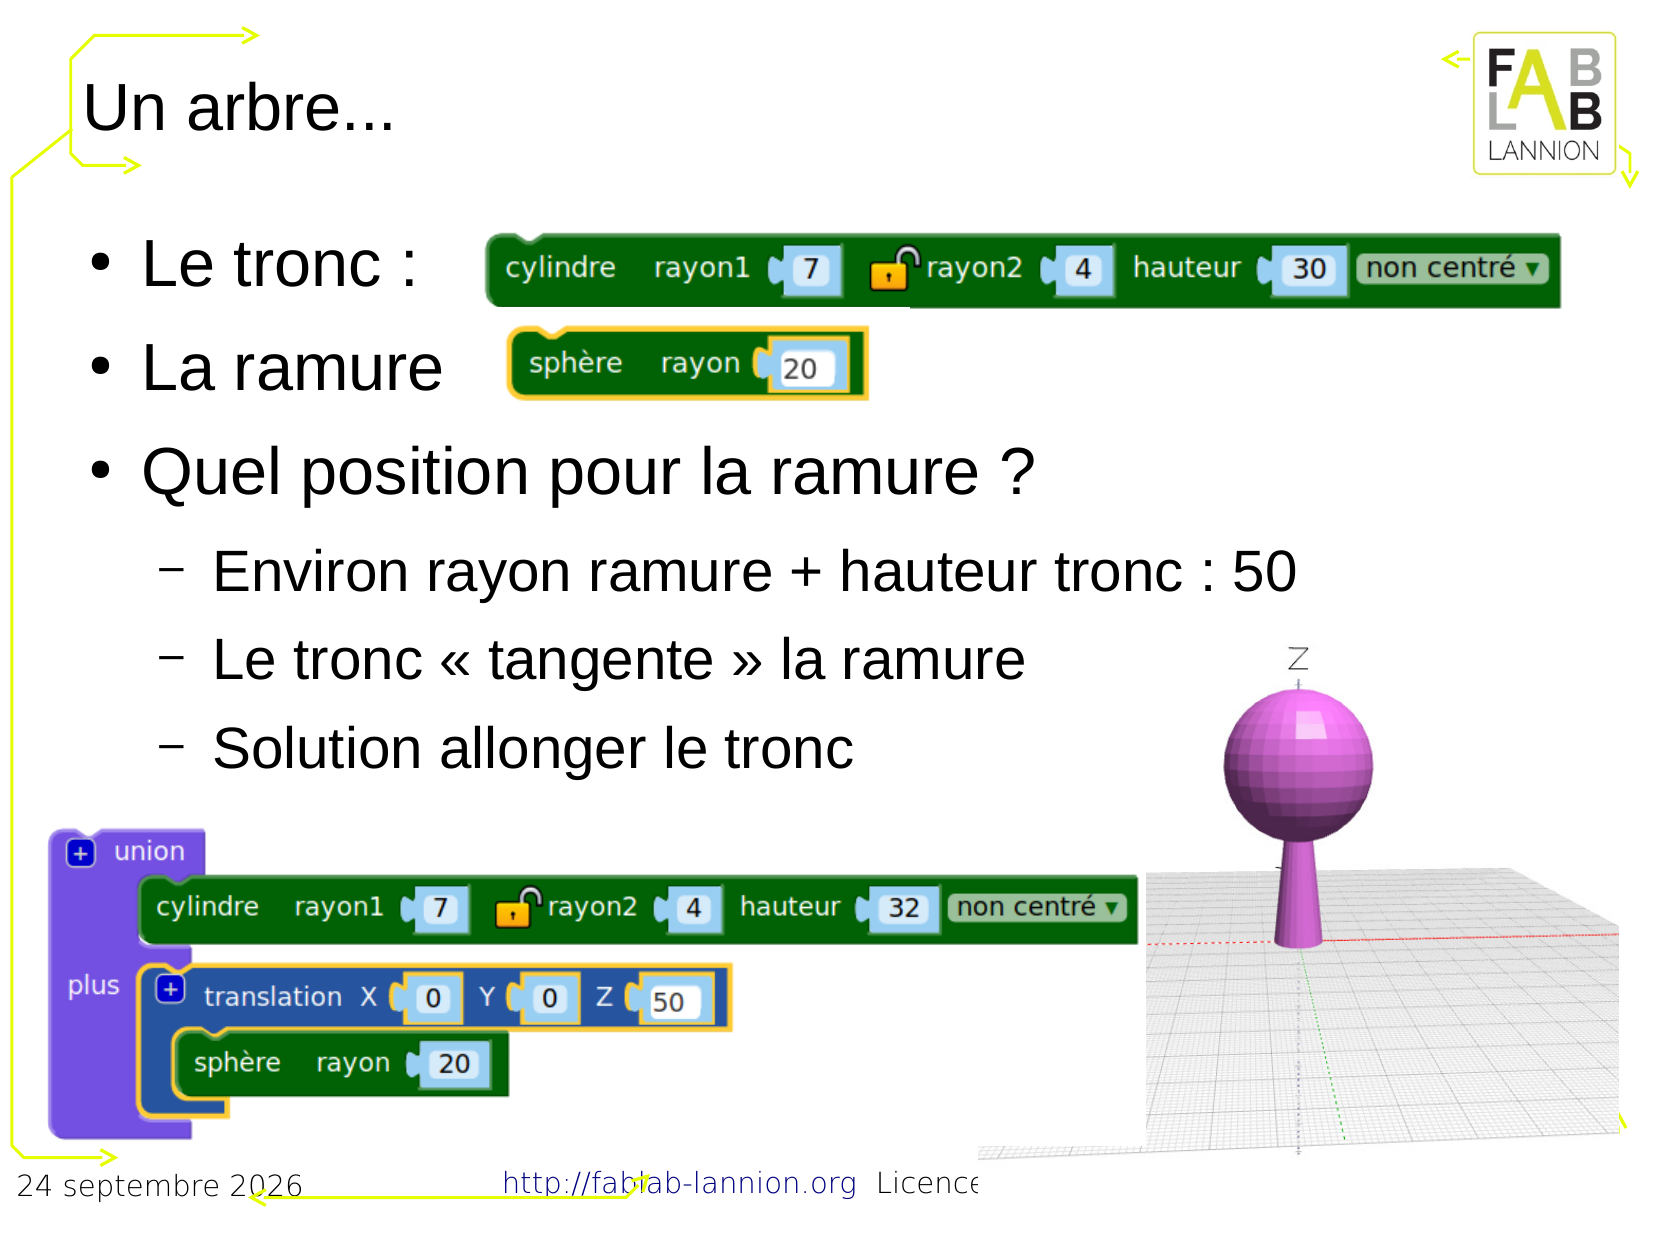

# Un arbre...
Le tronc :
La ramure
Quel position pour la ramure ?
Environ rayon ramure + hauteur tronc : 50
Le tronc « tangente » la ramure
Solution allonger le tronc
22